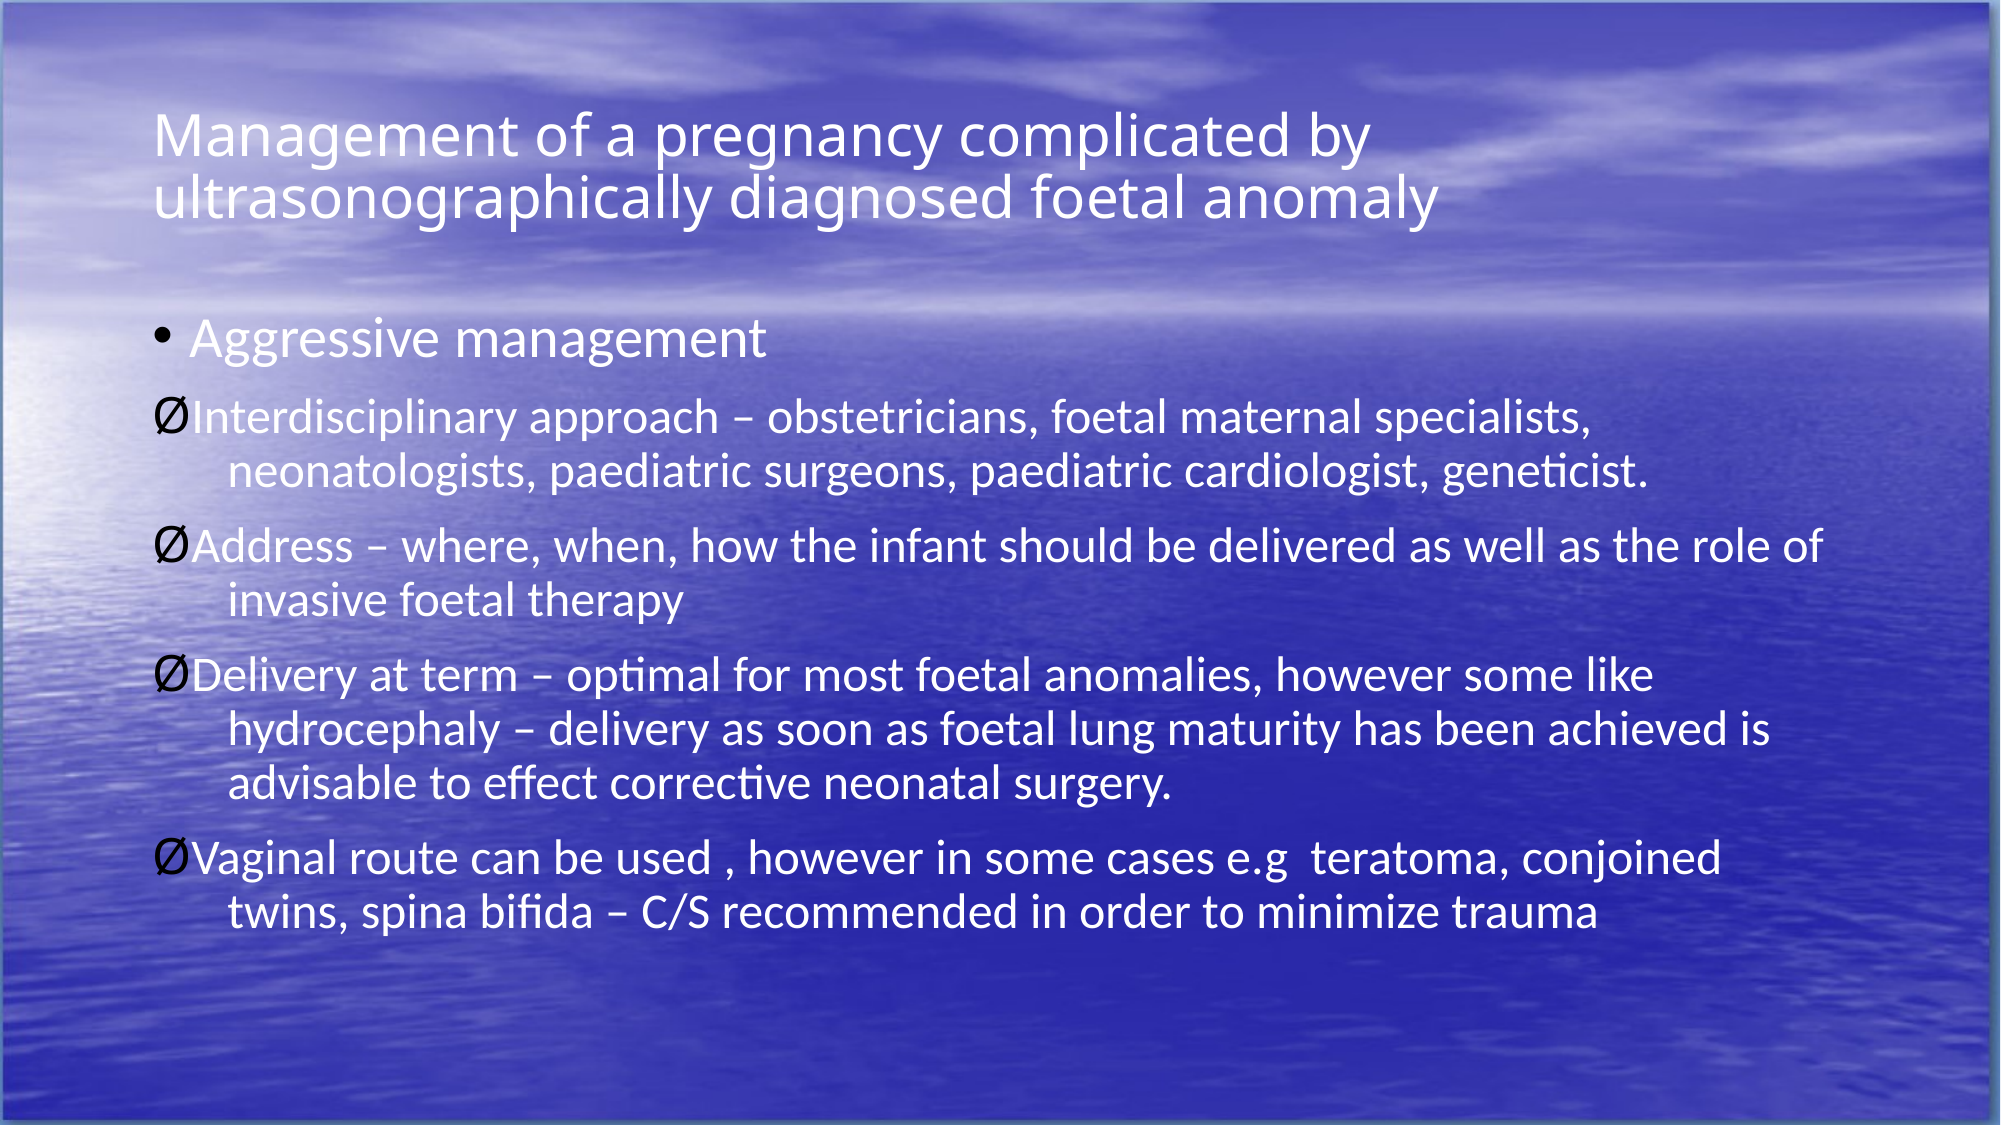

# Management of a pregnancy complicated by ultrasonographically diagnosed foetal anomaly
Aggressive management
Interdisciplinary approach – obstetricians, foetal maternal specialists, neonatologists, paediatric surgeons, paediatric cardiologist, geneticist.
Address – where, when, how the infant should be delivered as well as the role of invasive foetal therapy
Delivery at term – optimal for most foetal anomalies, however some like hydrocephaly – delivery as soon as foetal lung maturity has been achieved is advisable to effect corrective neonatal surgery.
Vaginal route can be used , however in some cases e.g teratoma, conjoined twins, spina bifida – C/S recommended in order to minimize trauma